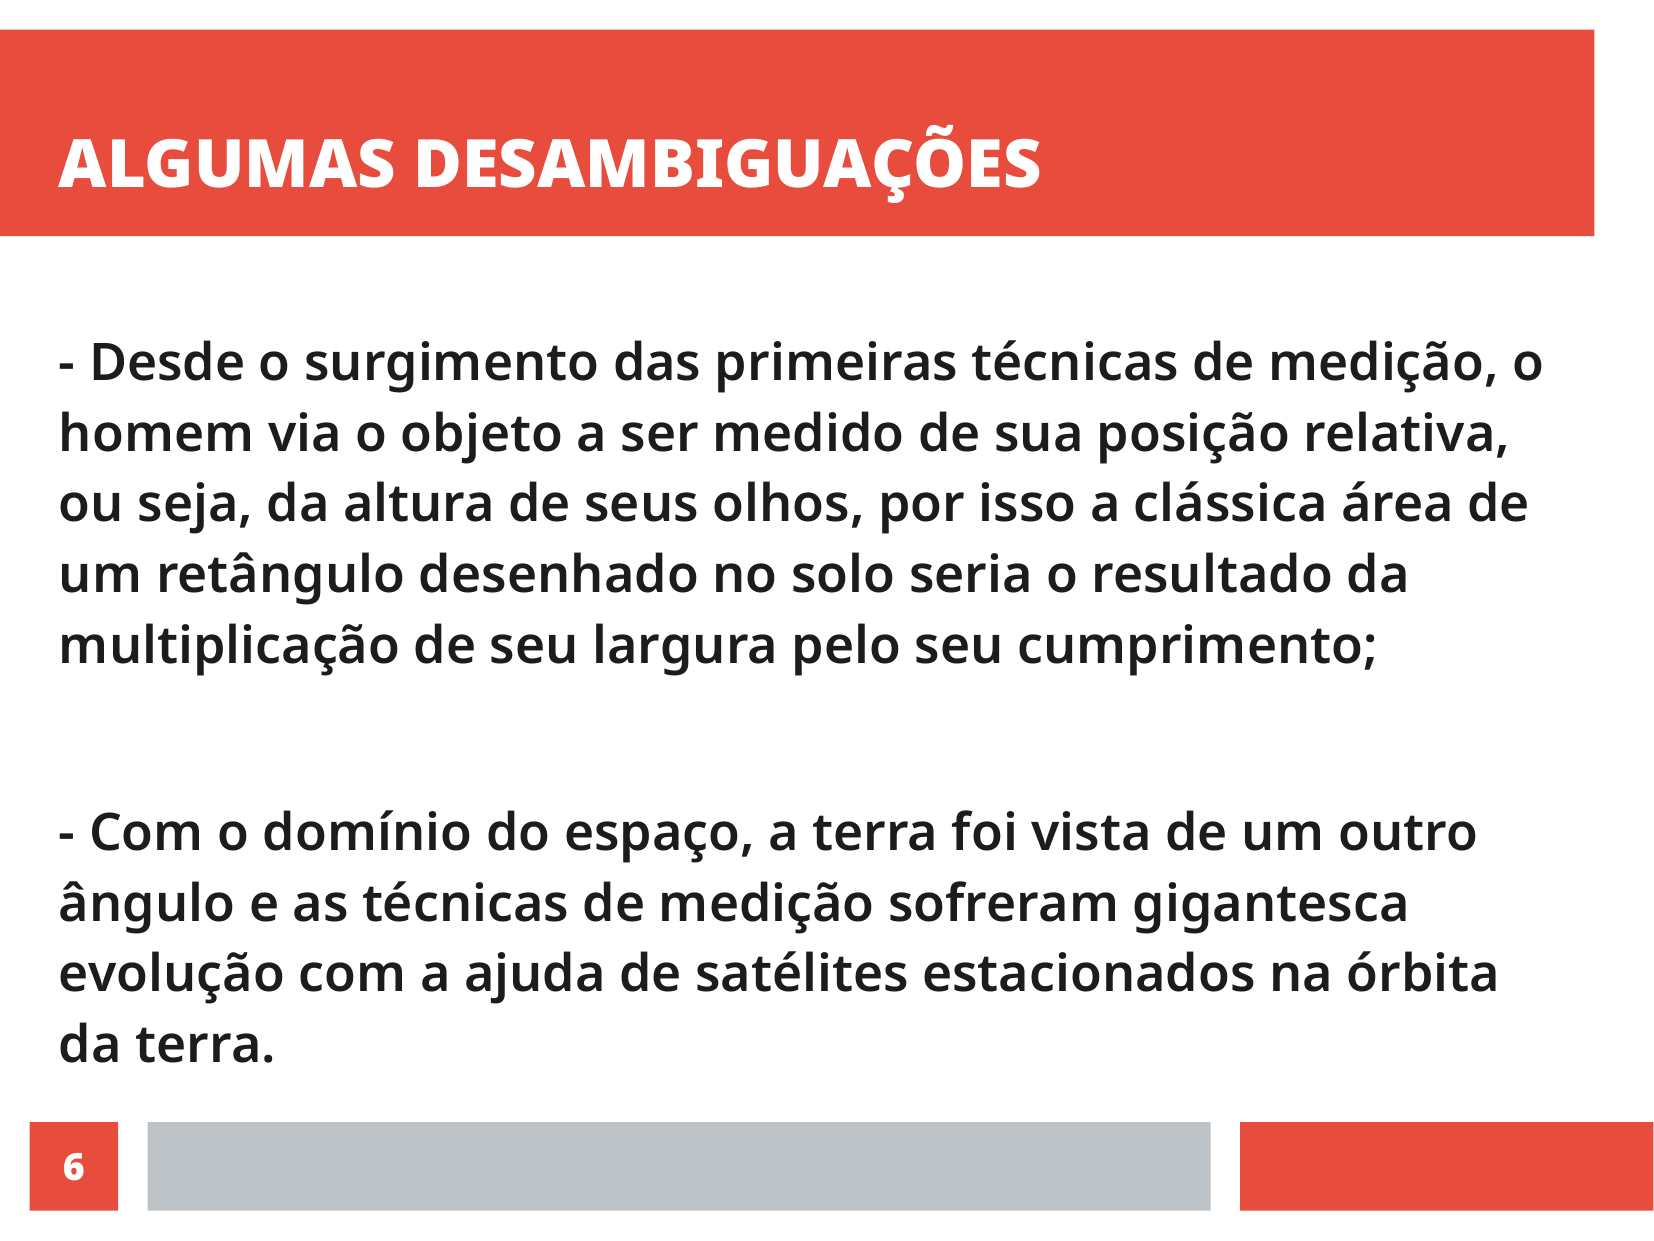

# ALGUMAS DESAMBIGUAÇÕES
- Desde o surgimento das primeiras técnicas de medição, o homem via o objeto a ser medido de sua posição relativa, ou seja, da altura de seus olhos, por isso a clássica área de um retângulo desenhado no solo seria o resultado da multiplicação de seu largura pelo seu cumprimento;
- Com o domínio do espaço, a terra foi vista de um outro ângulo e as técnicas de medição sofreram gigantesca evolução com a ajuda de satélites estacionados na órbita da terra.
6